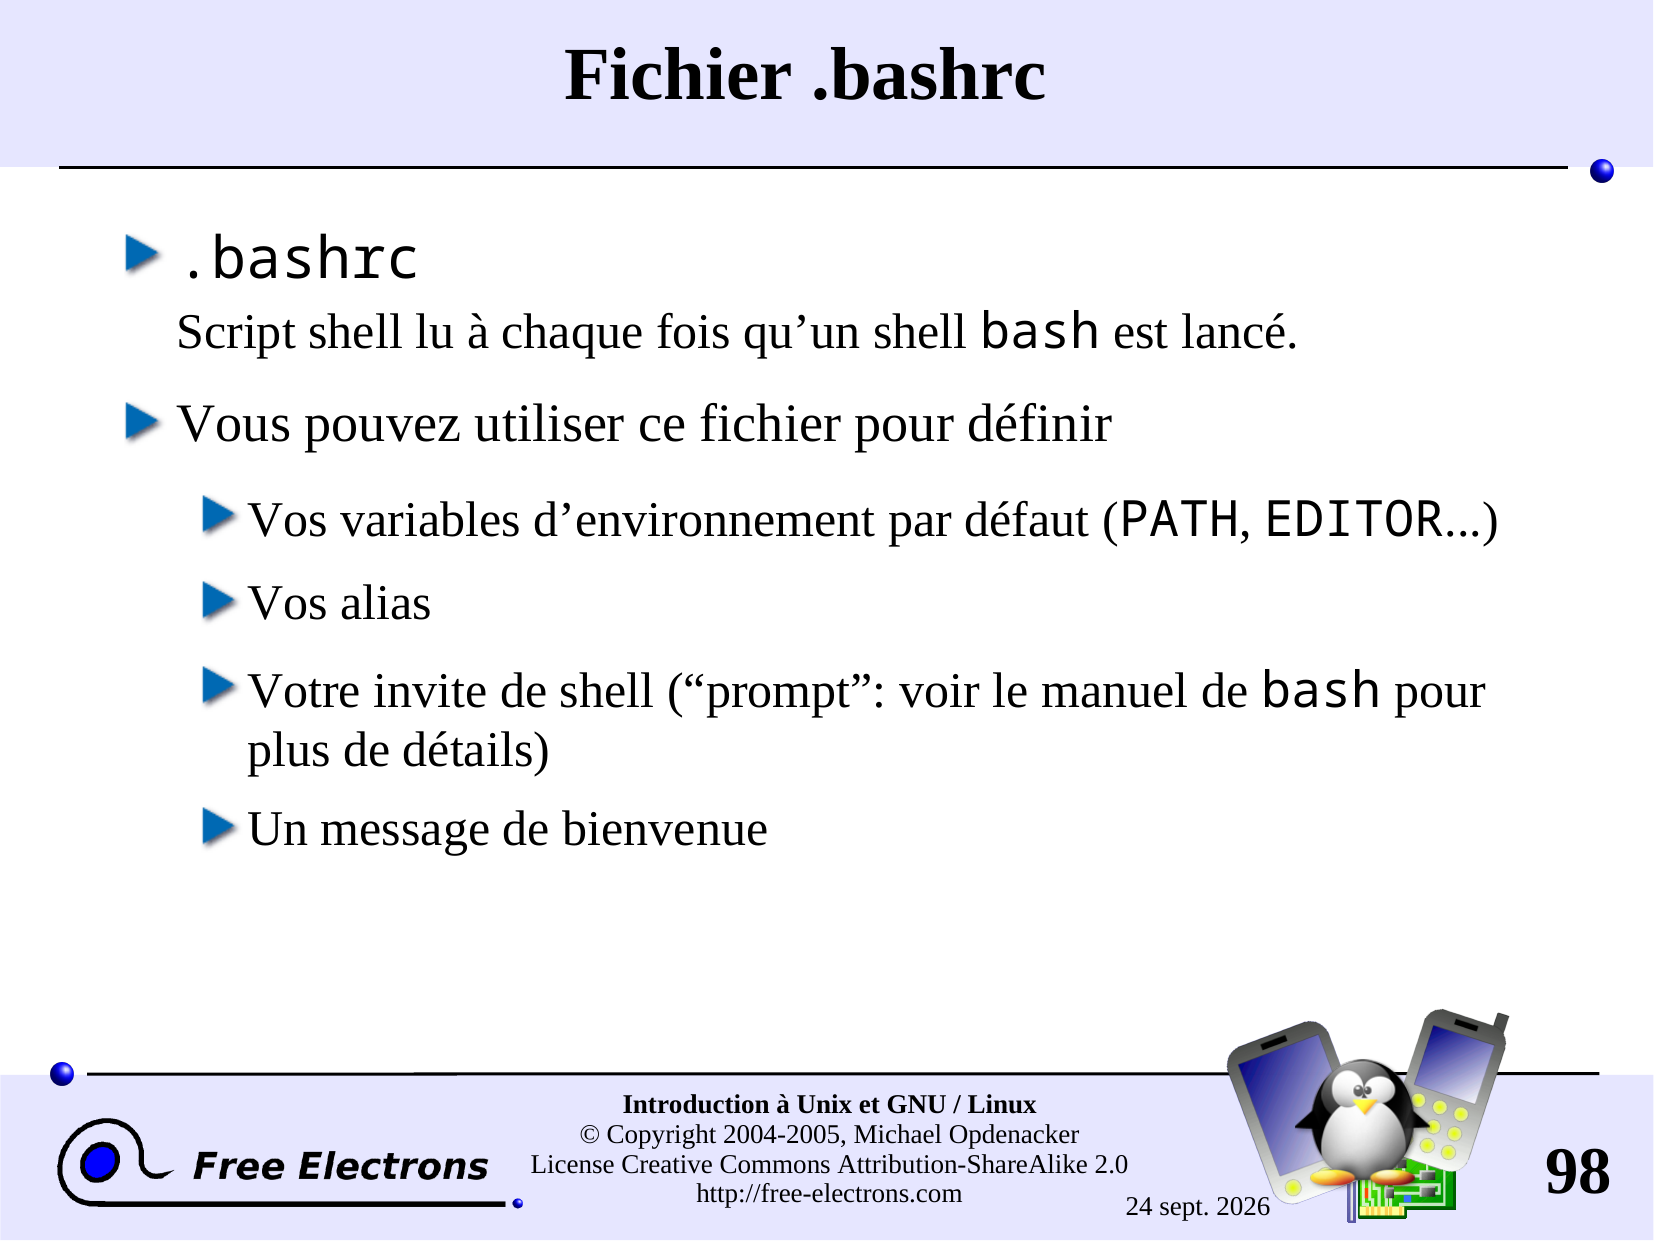

# Fichier .bashrc
.bashrc
Script shell lu à chaque fois qu’un shell bash est lancé.
Vous pouvez utiliser ce fichier pour définir
Vos variables d’environnement par défaut (PATH, EDITOR...)
Vos alias
Votre invite de shell (“prompt”: voir le manuel de bash pour plus de détails)
Un message de bienvenue